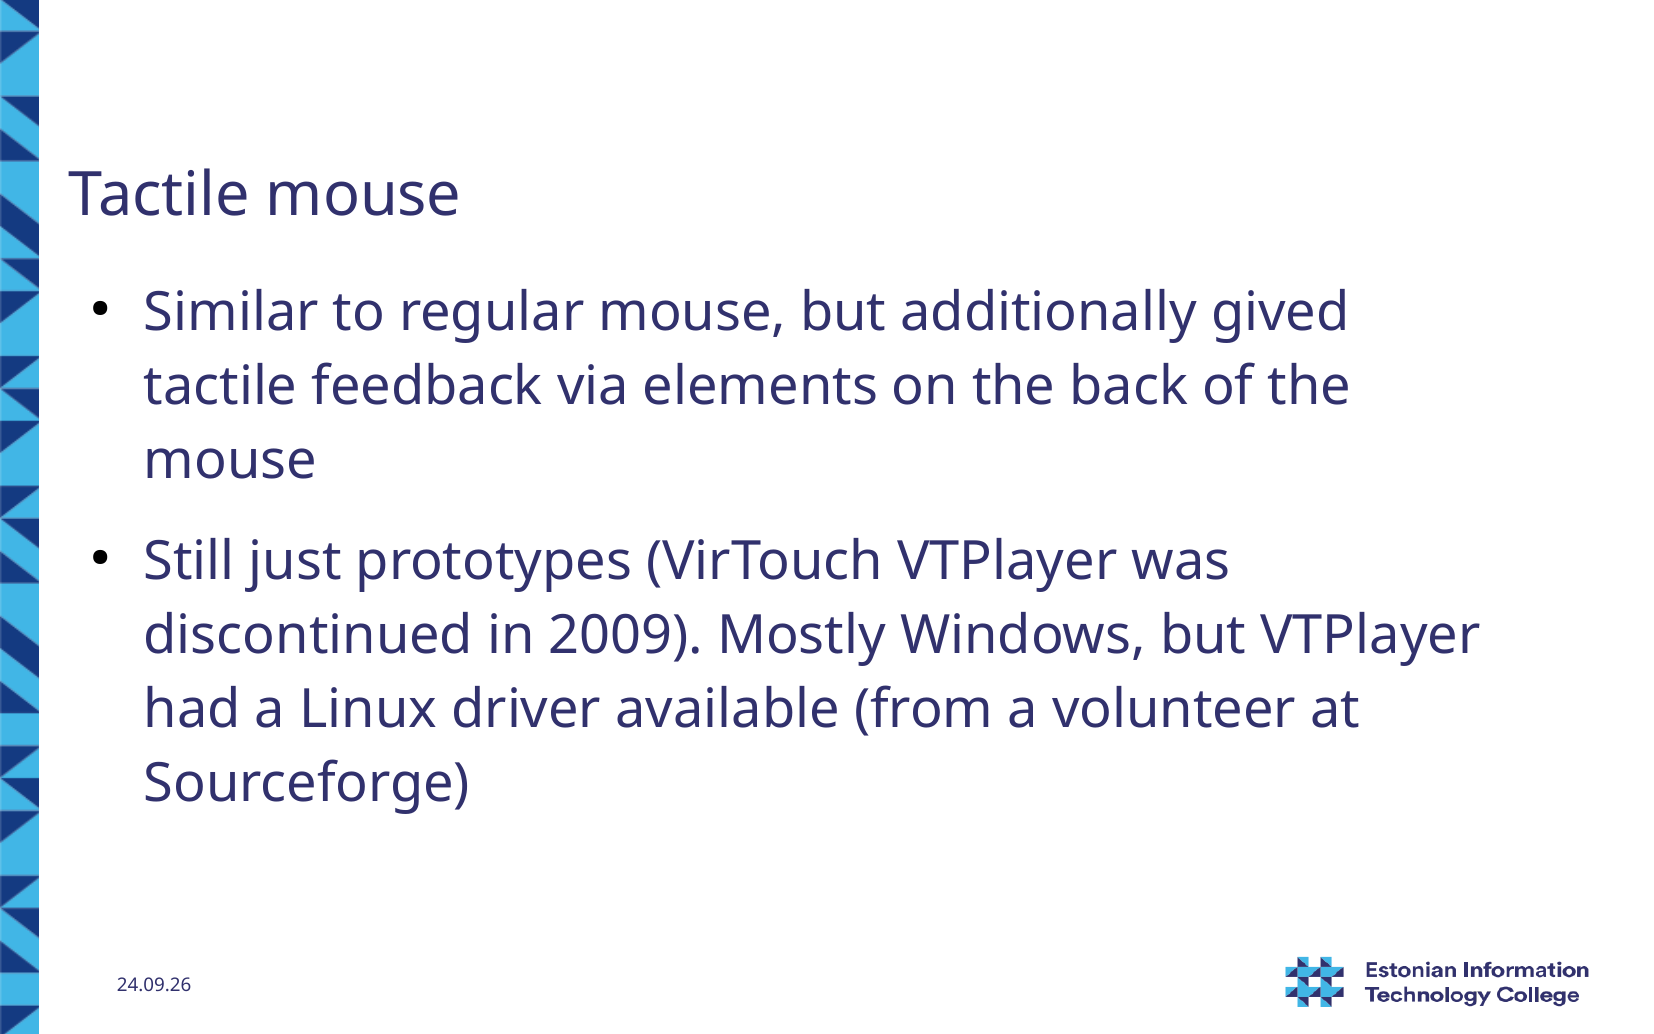

# Tactile mouse
Similar to regular mouse, but additionally gived tactile feedback via elements on the back of the mouse
Still just prototypes (VirTouch VTPlayer was discontinued in 2009). Mostly Windows, but VTPlayer had a Linux driver available (from a volunteer at Sourceforge)